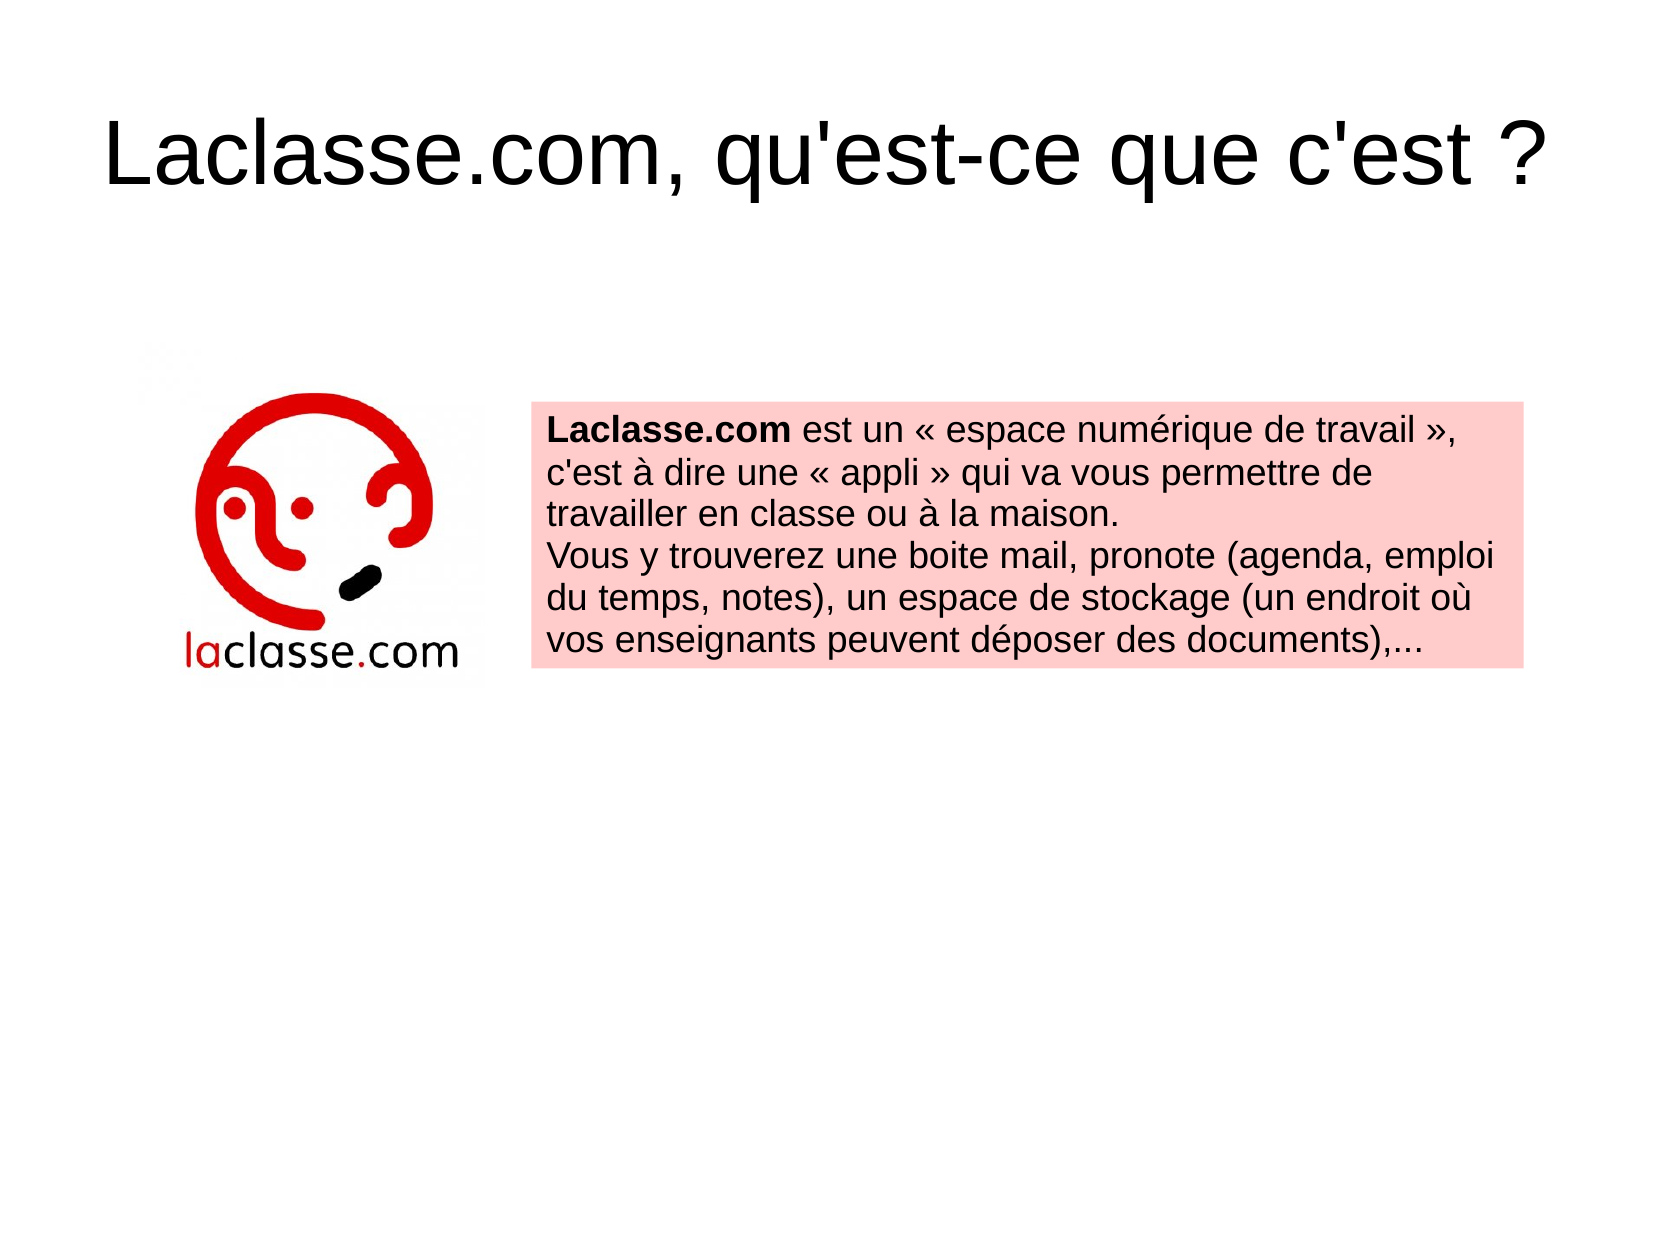

# Laclasse.com, qu'est-ce que c'est ?
Laclasse.com est un « espace numérique de travail », c'est à dire une « appli » qui va vous permettre de travailler en classe ou à la maison.
Vous y trouverez une boite mail, pronote (agenda, emploi du temps, notes), un espace de stockage (un endroit où vos enseignants peuvent déposer des documents),...